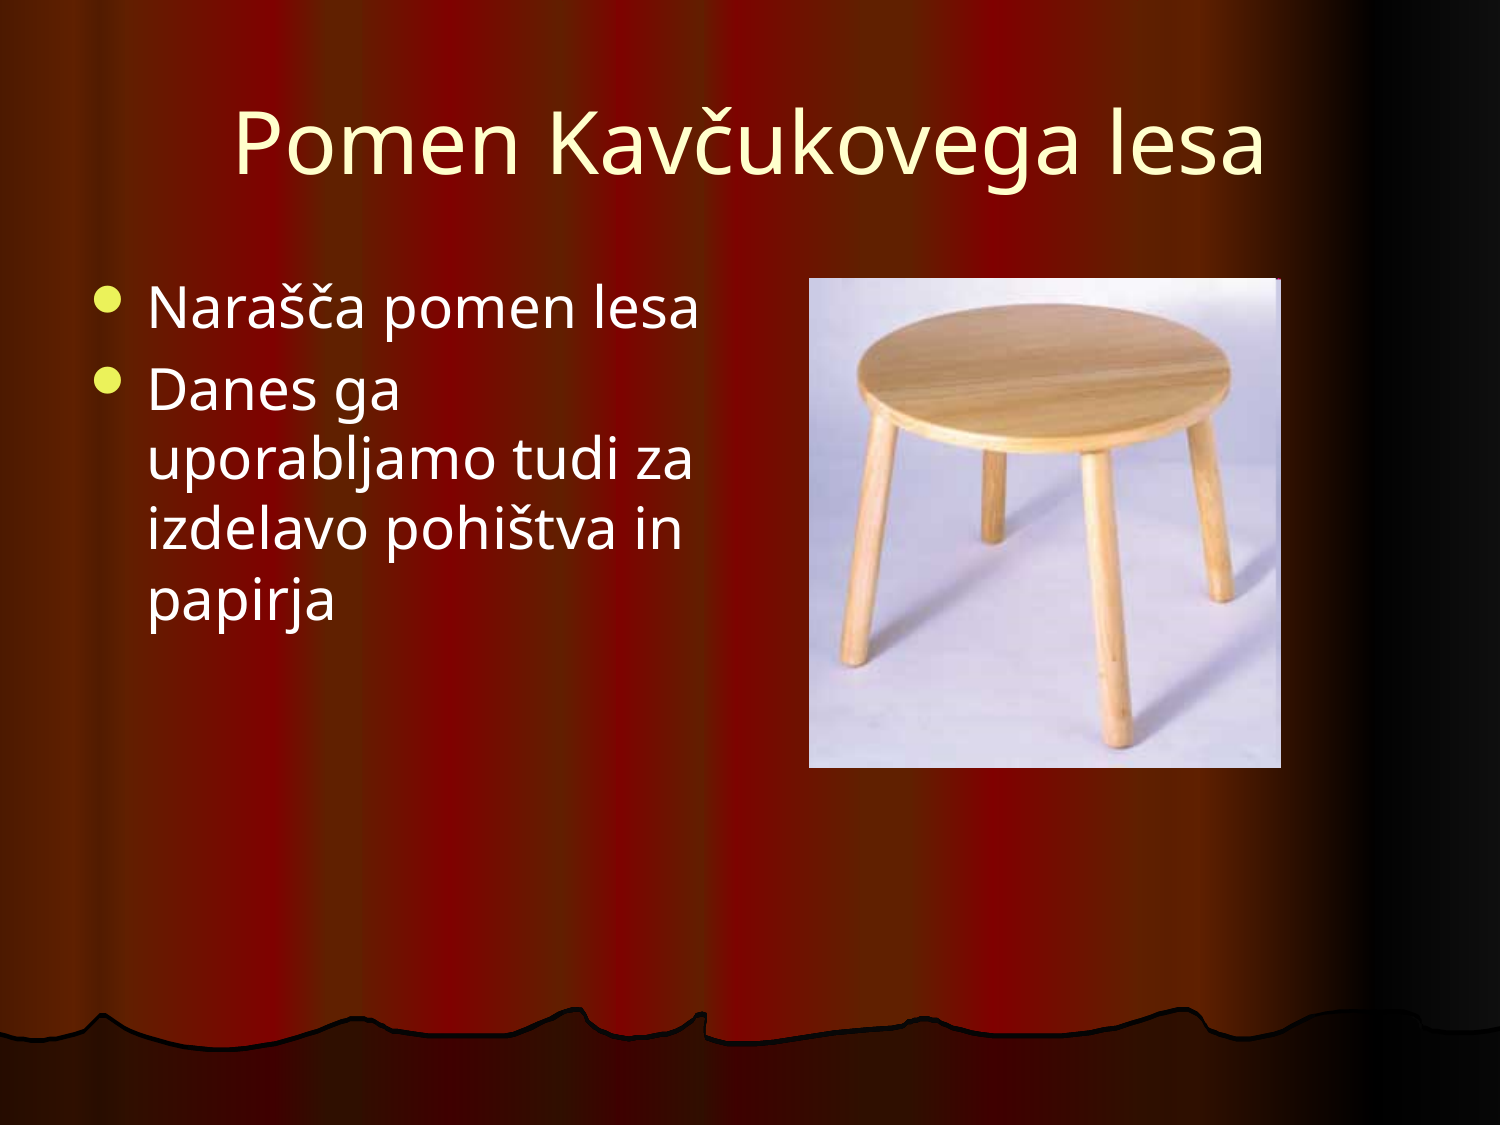

# Pomen Kavčukovega lesa
Narašča pomen lesa
Danes ga uporabljamo tudi za izdelavo pohištva in papirja